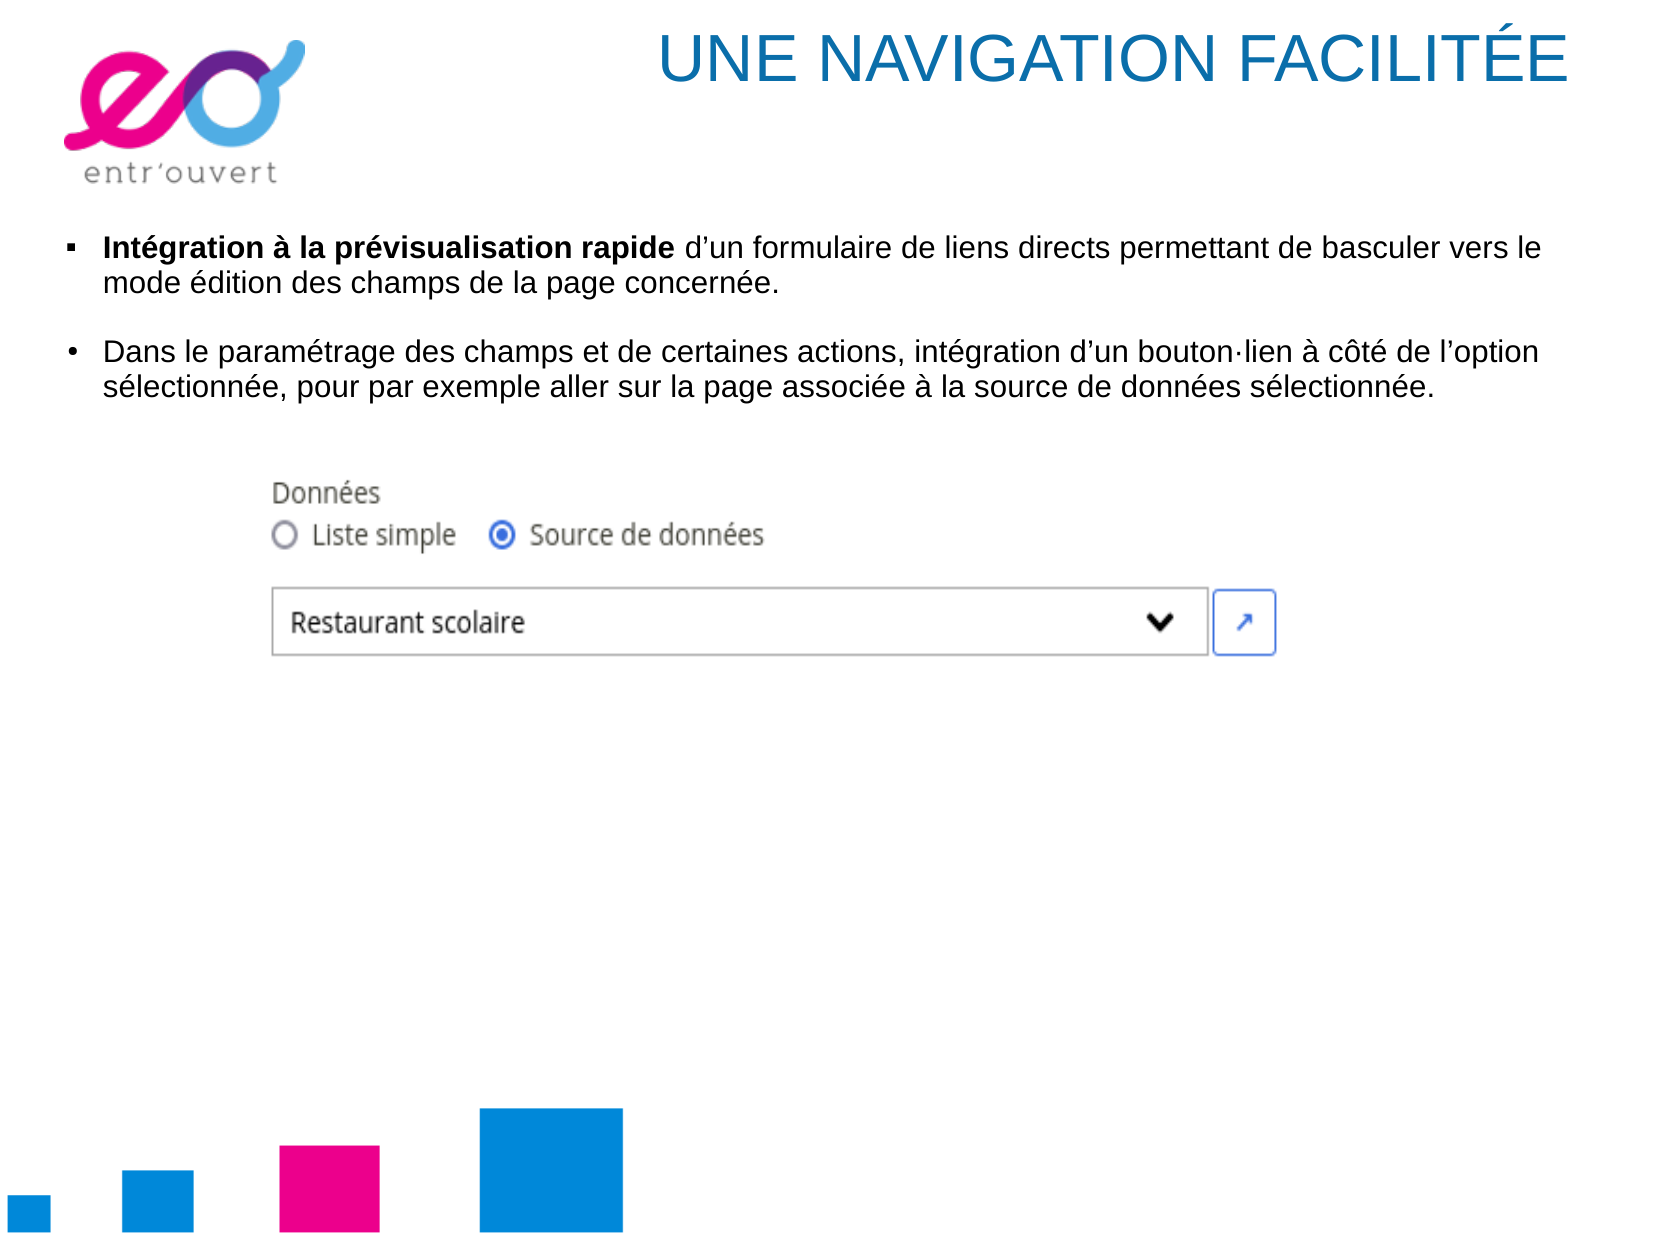

# Une navigation Facilitée
Intégration à la prévisualisation rapide d’un formulaire de liens directs permettant de basculer vers le mode édition des champs de la page concernée.
Dans le paramétrage des champs et de certaines actions, intégration d’un bouton·lien à côté de l’option sélectionnée, pour par exemple aller sur la page associée à la source de données sélectionnée.